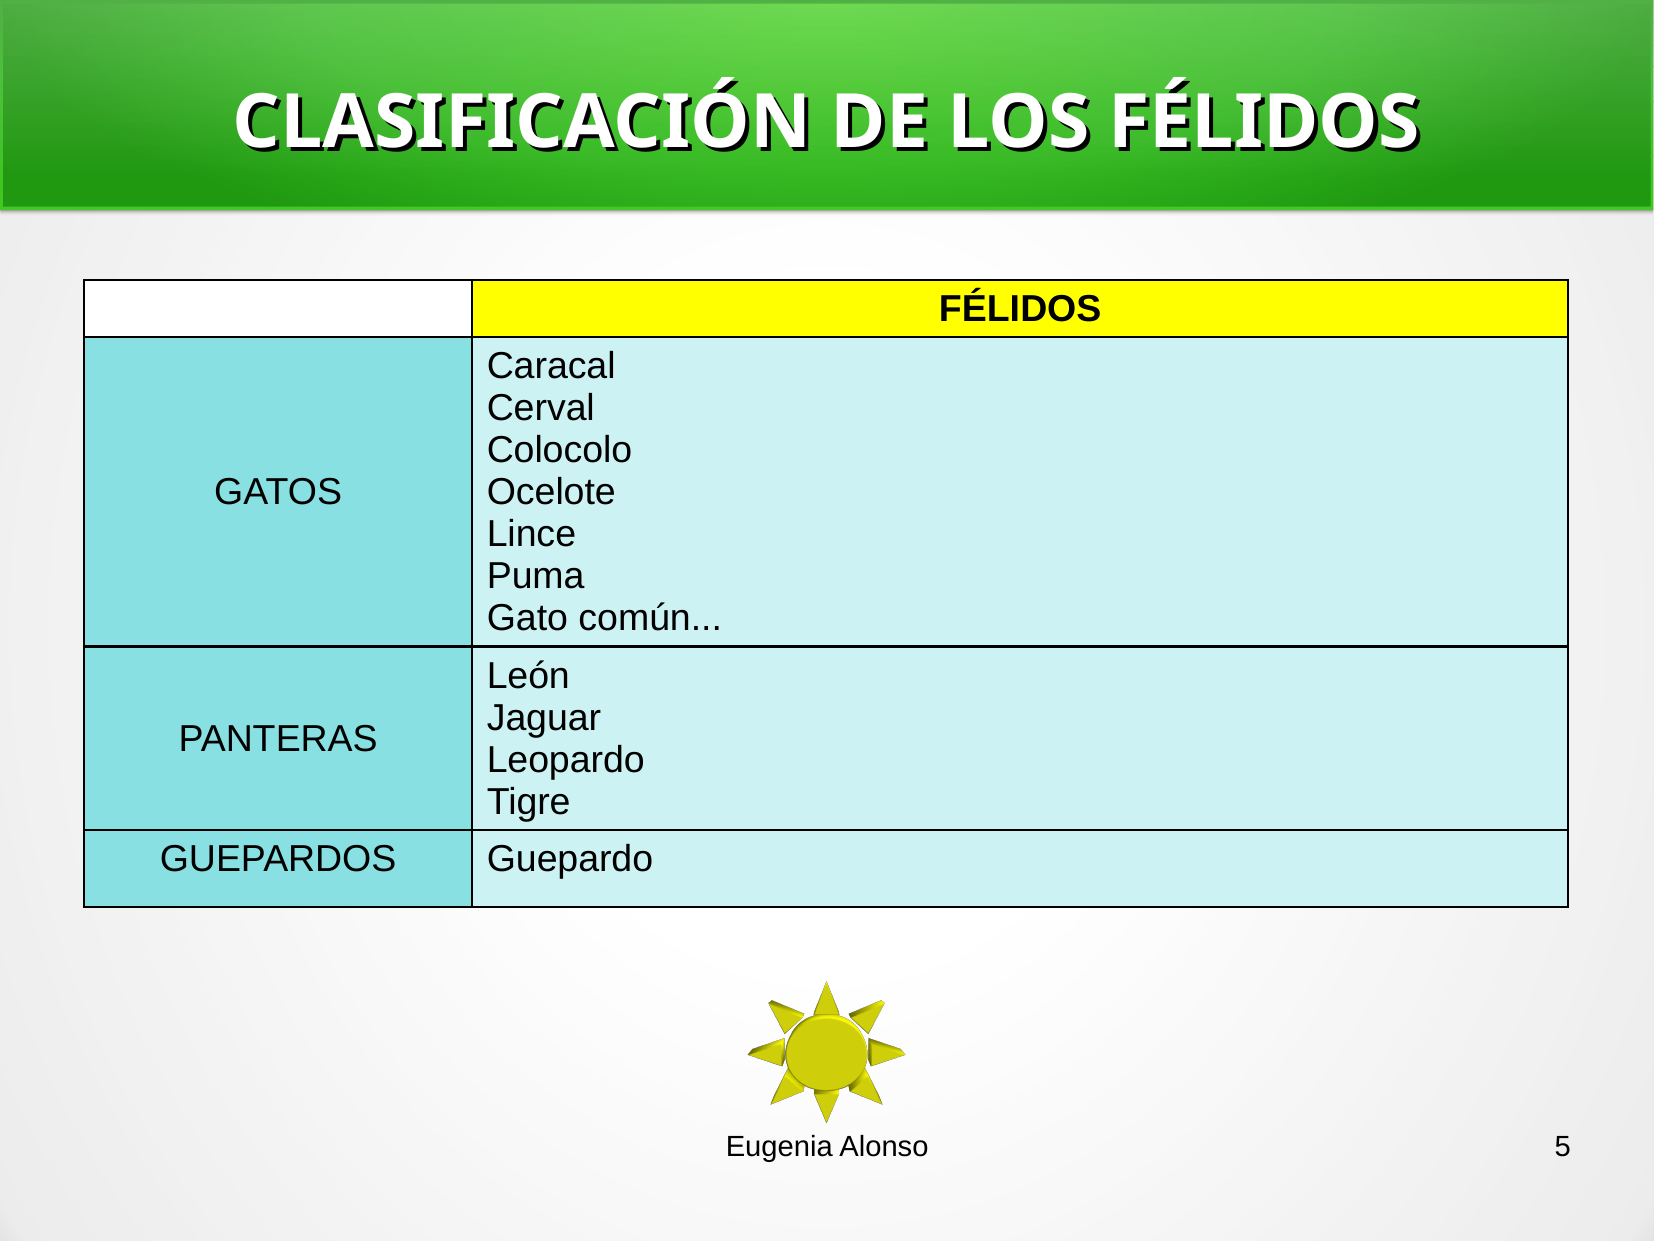

# CLASIFICACIÓN DE LOS FÉLIDOS
| | FÉLIDOS |
| --- | --- |
| GATOS | Caracal Cerval Colocolo Ocelote Lince Puma Gato común... |
| PANTERAS | León Jaguar Leopardo Tigre |
| GUEPARDOS | Guepardo |
Eugenia Alonso
5